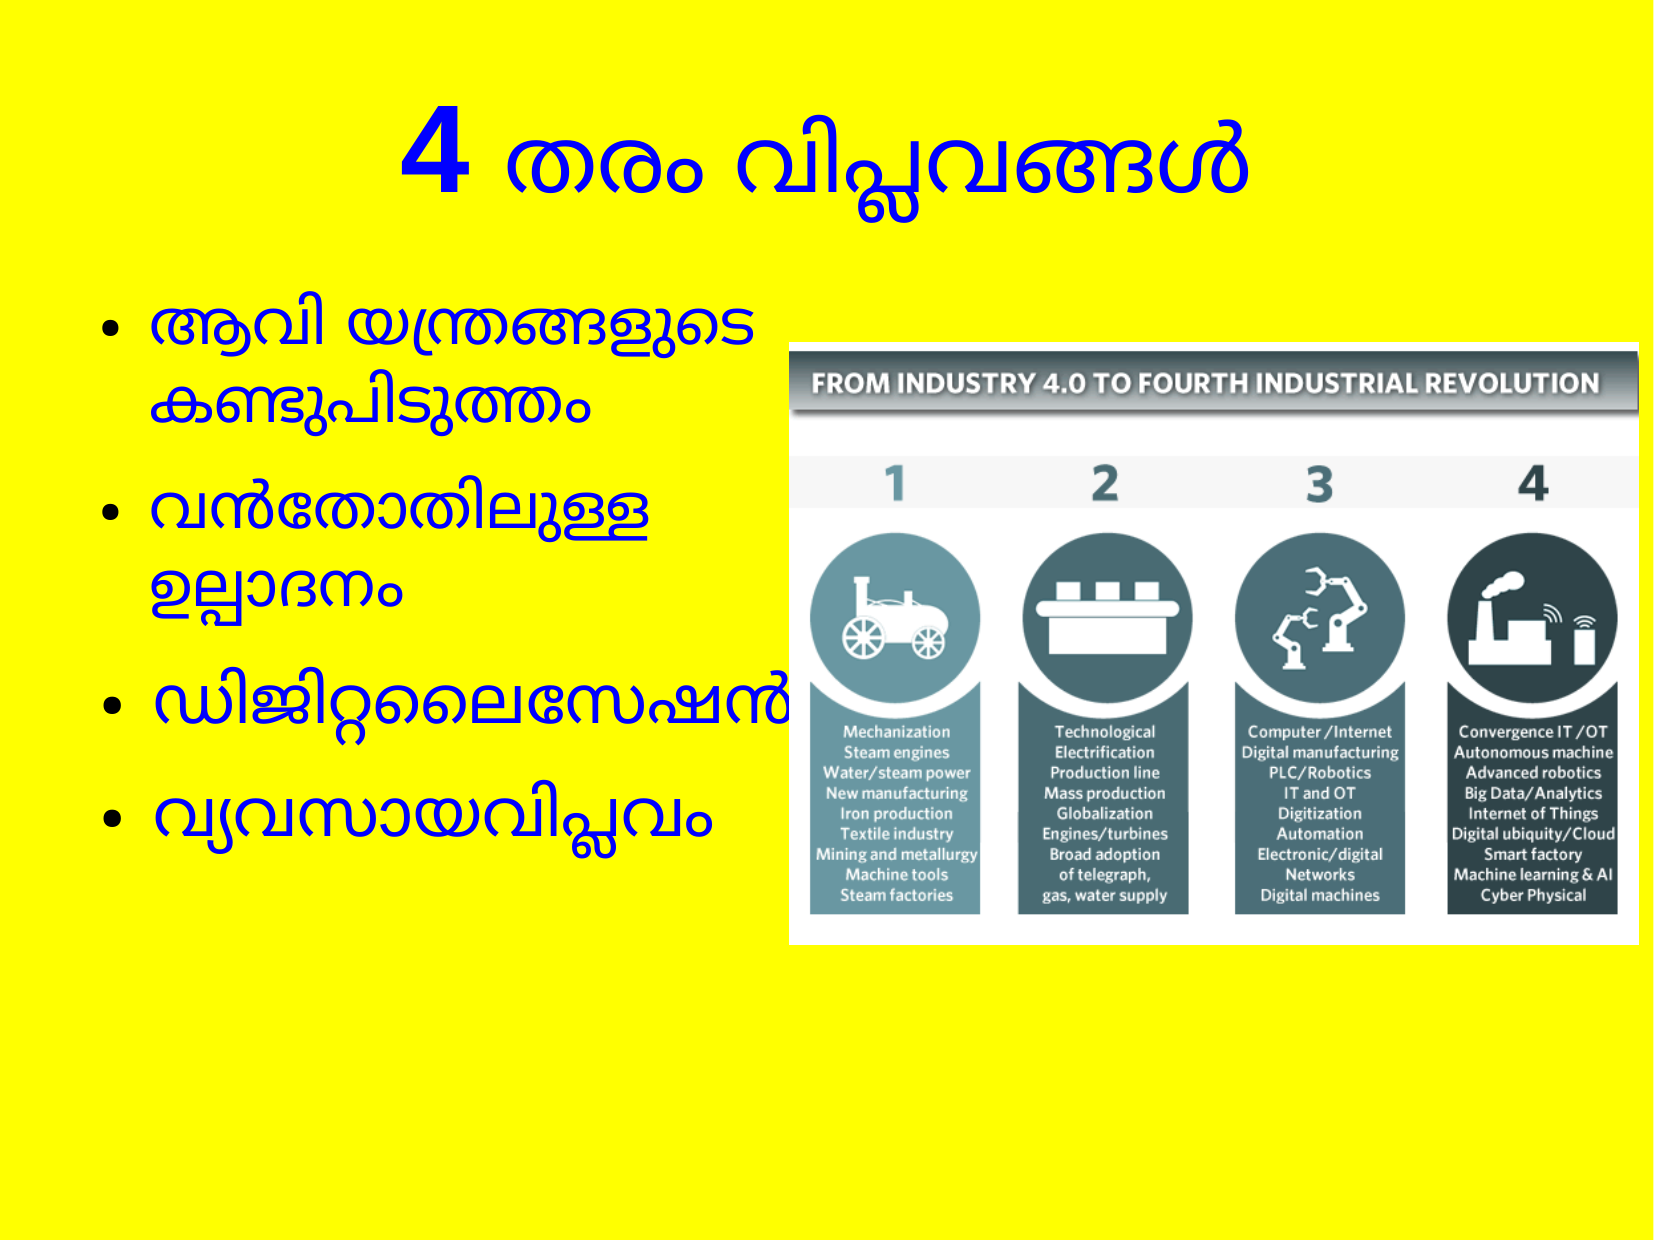

# 4 തരം വിപ്ലവങ്ങള്‍
ആവി യന്ത്രങ്ങളുടെ കണ്ടുപിടുത്തം
വന്‍തോതിലുള്ള ഉല്പാദനം
ഡിജിറ്റലൈസേഷന്‍
വ്യവസായവിപ്ലവം